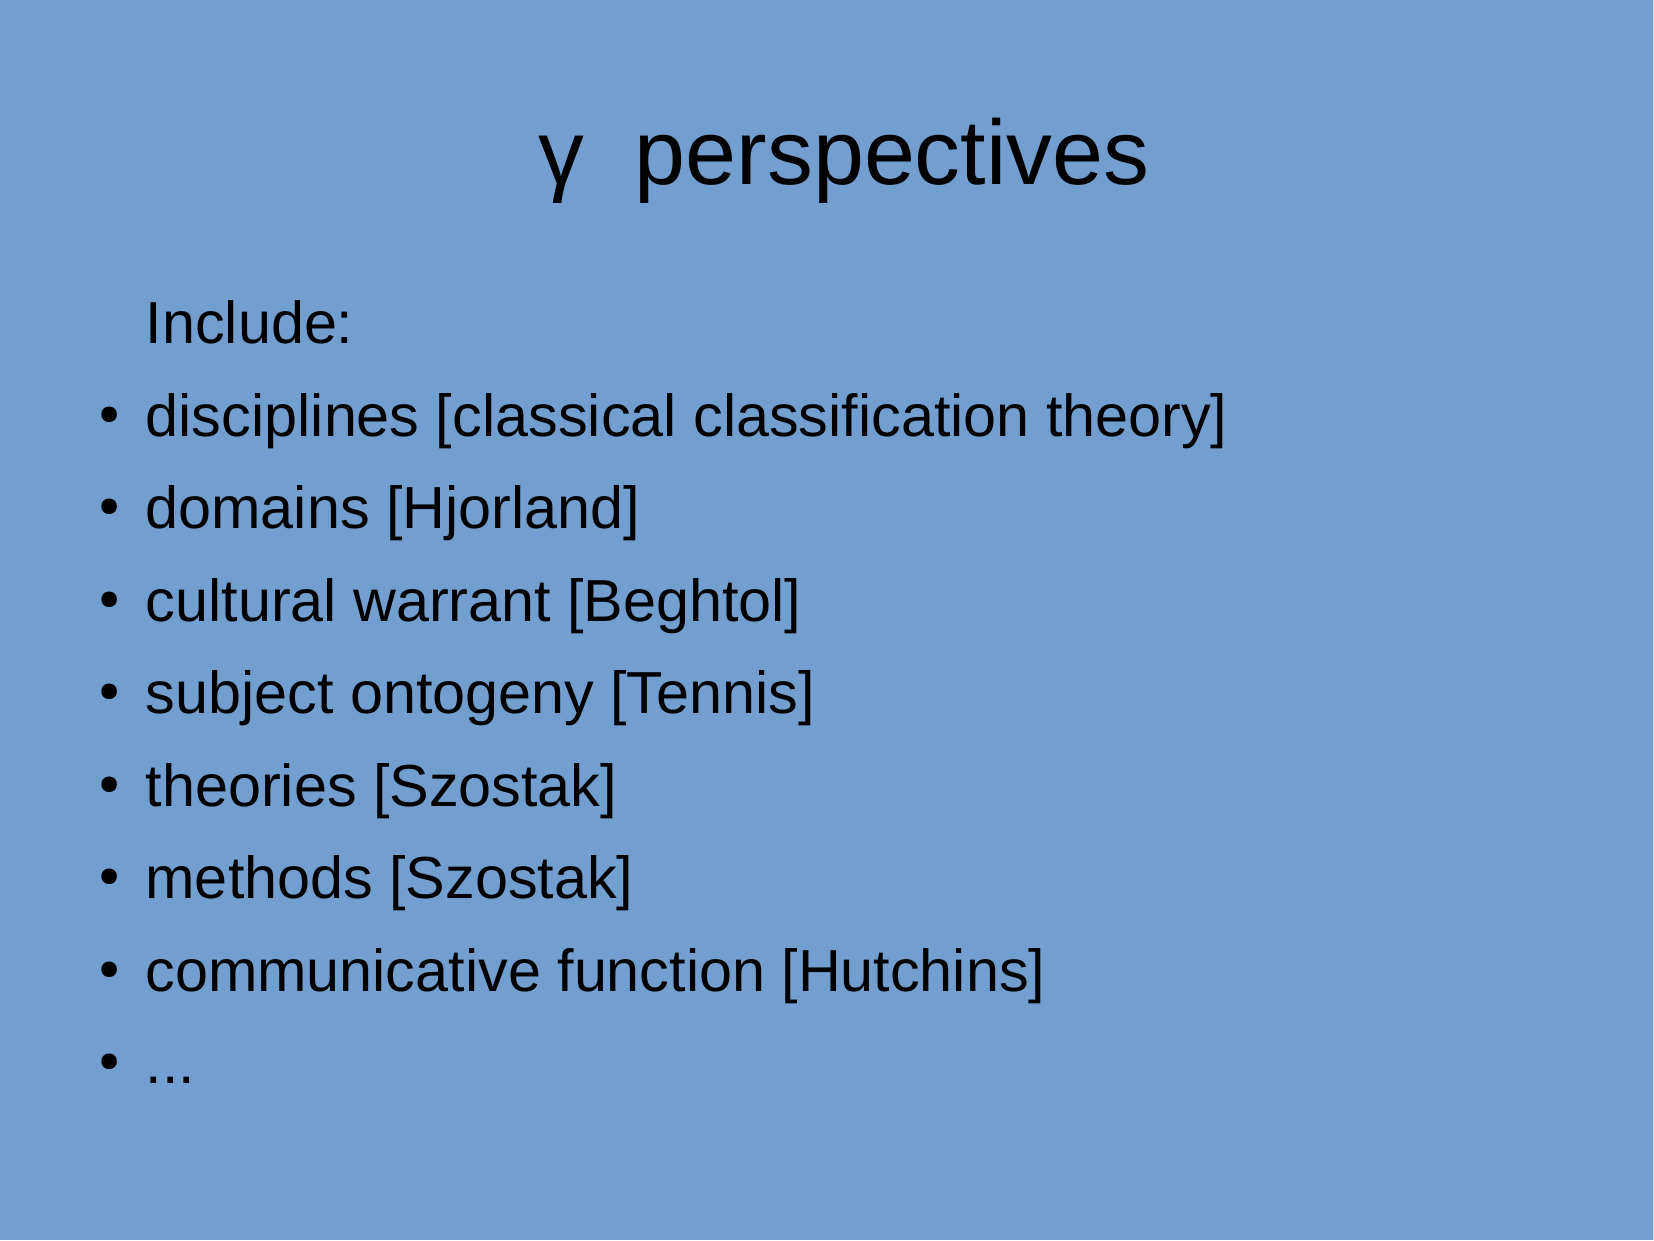

# γ perspectives
Include:
disciplines [classical classification theory]
domains [Hjorland]
cultural warrant [Beghtol]
subject ontogeny [Tennis]
theories [Szostak]
methods [Szostak]
communicative function [Hutchins]
...